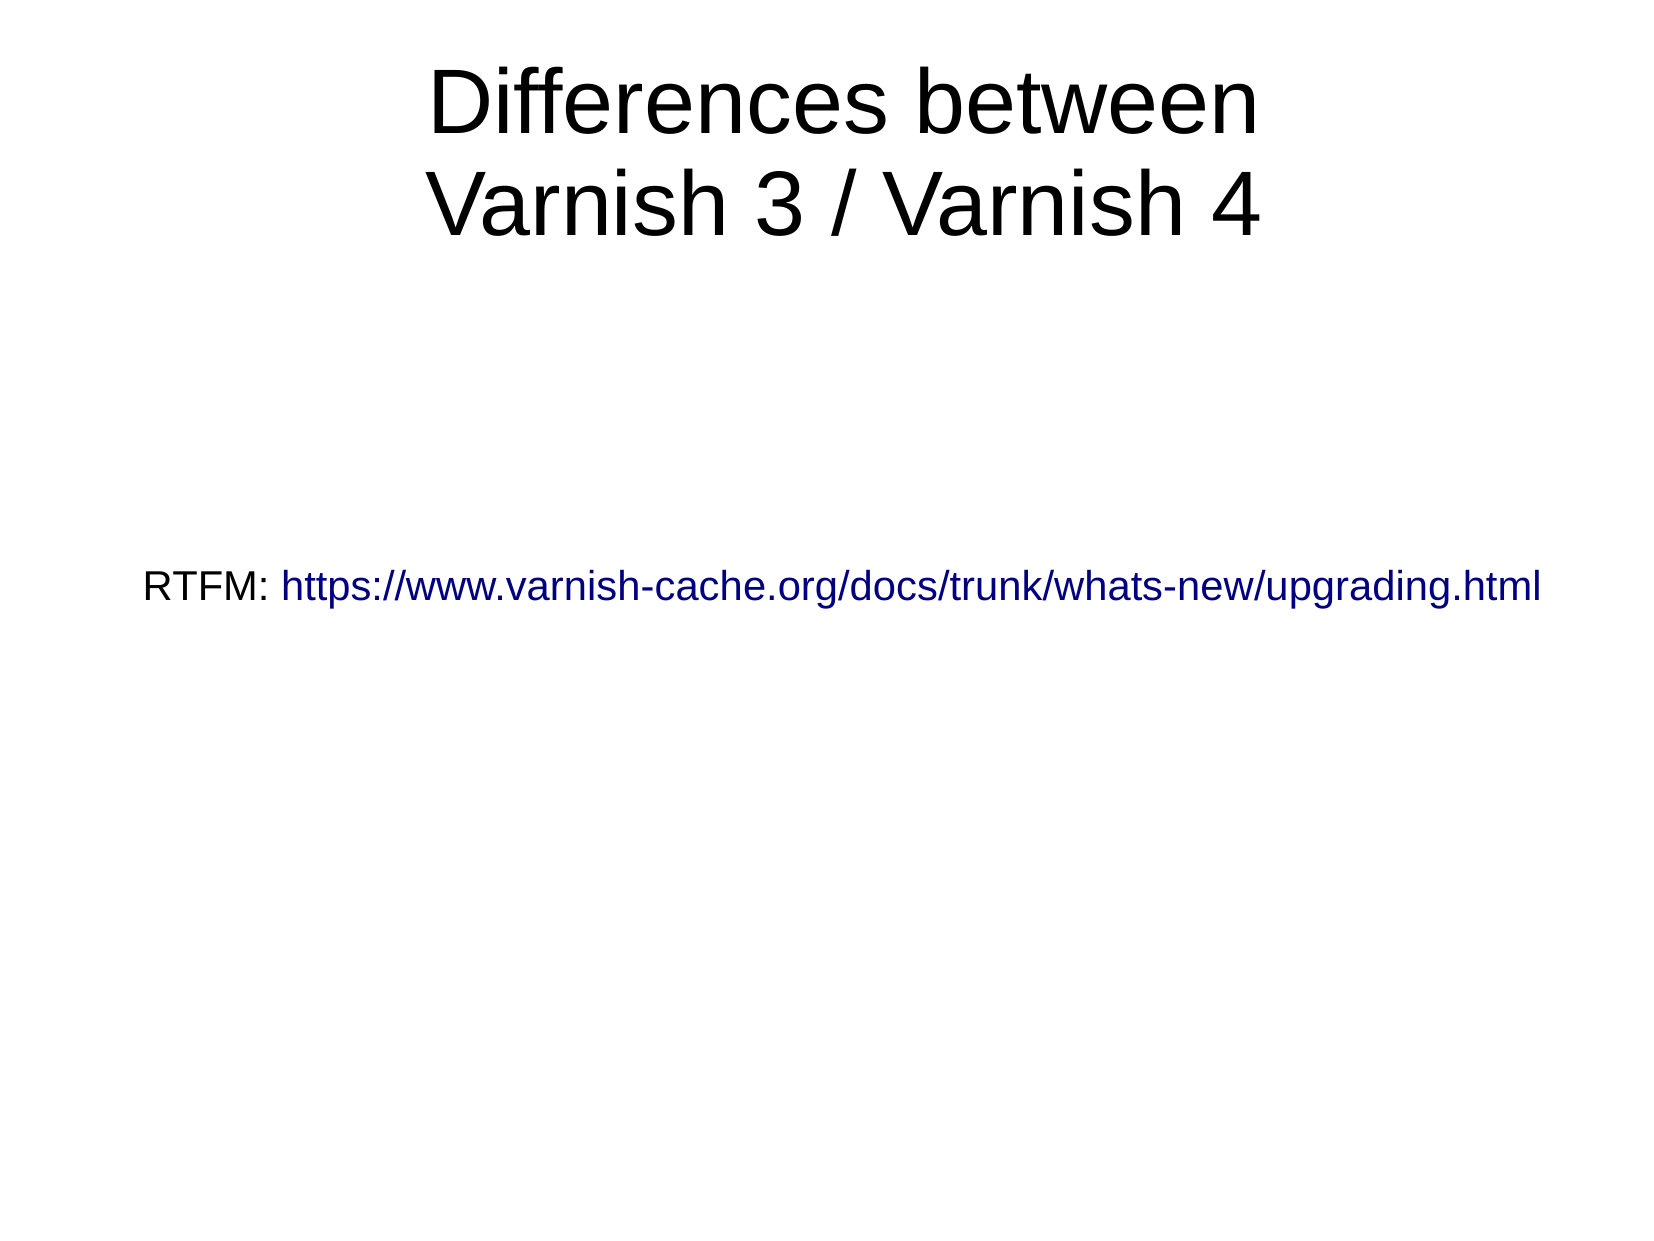

# Differences between Varnish 3 / Varnish 4
RTFM: https://www.varnish-cache.org/docs/trunk/whats-new/upgrading.html